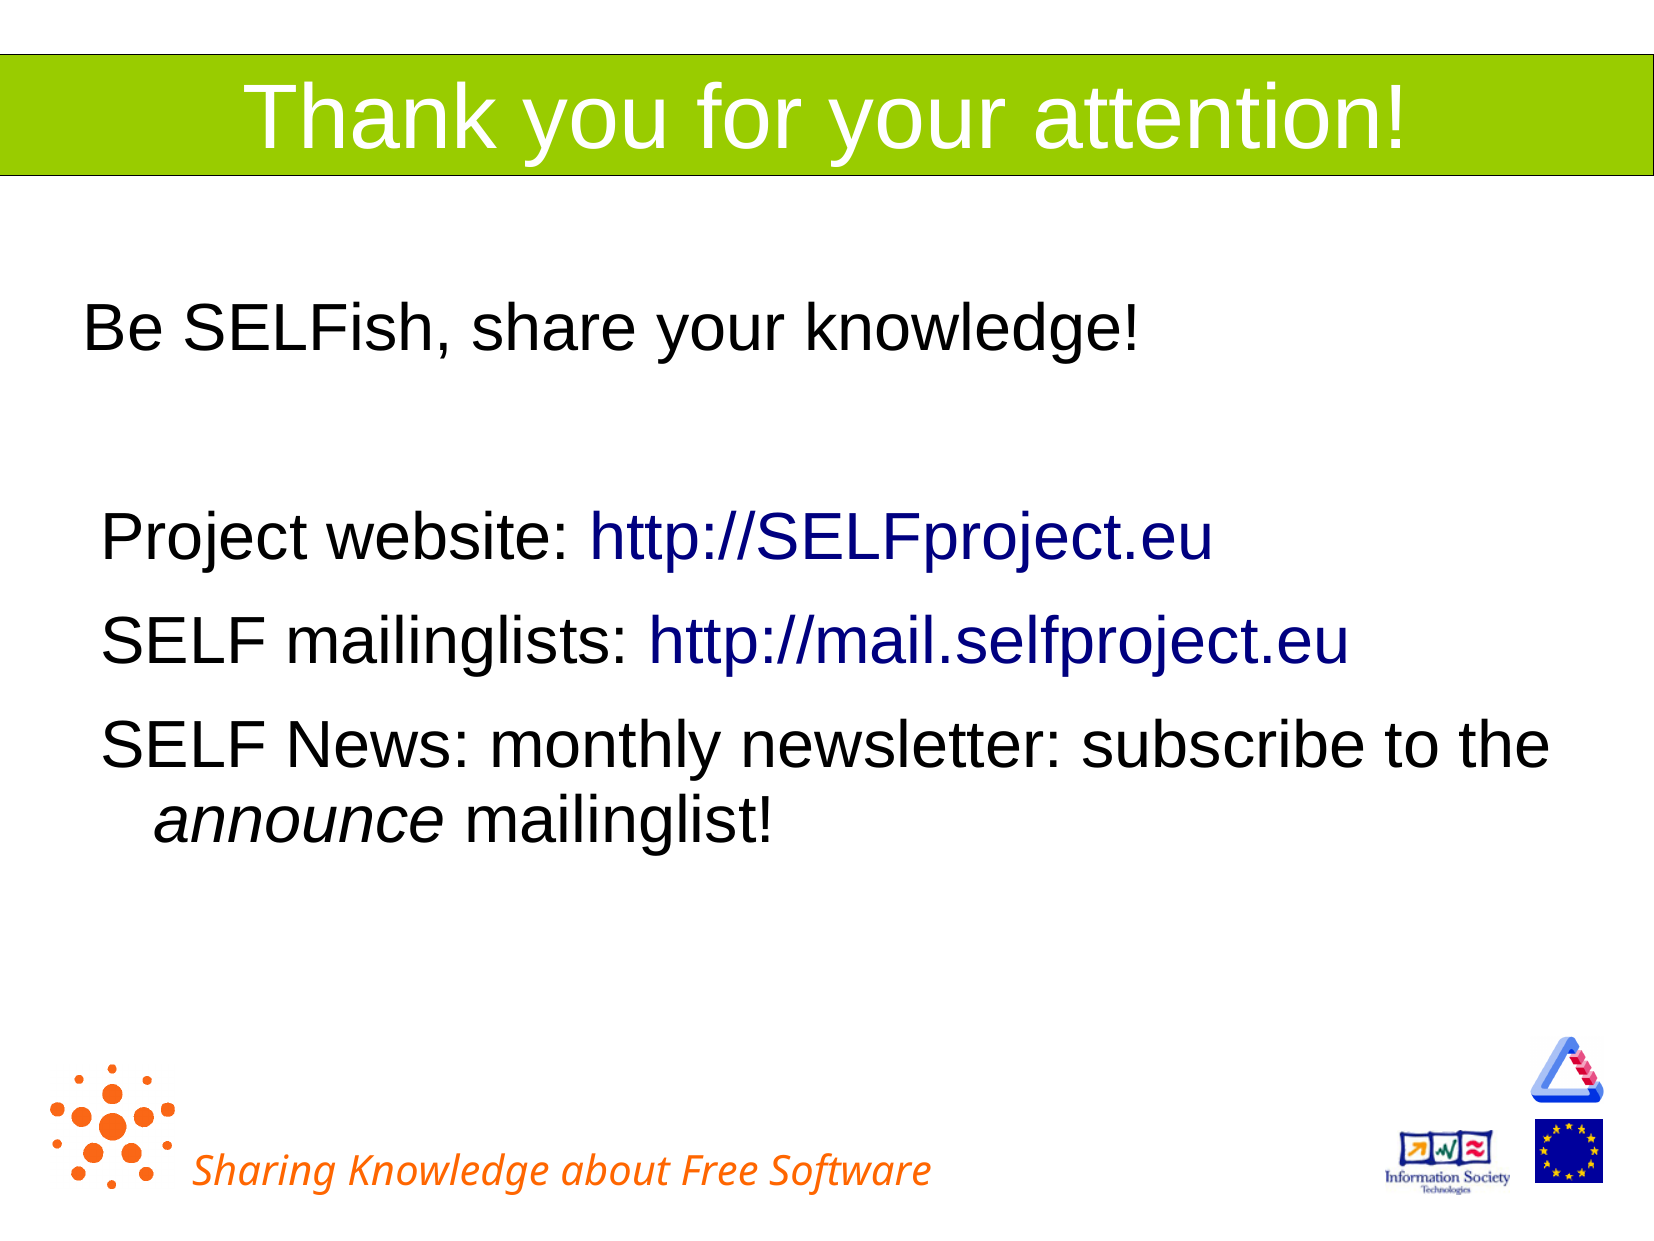

# Thank you for your attention!
Be SELFish, share your knowledge!
Project website: http://SELFproject.eu
SELF mailinglists: http://mail.selfproject.eu
SELF News: monthly newsletter: subscribe to the announce mailinglist!